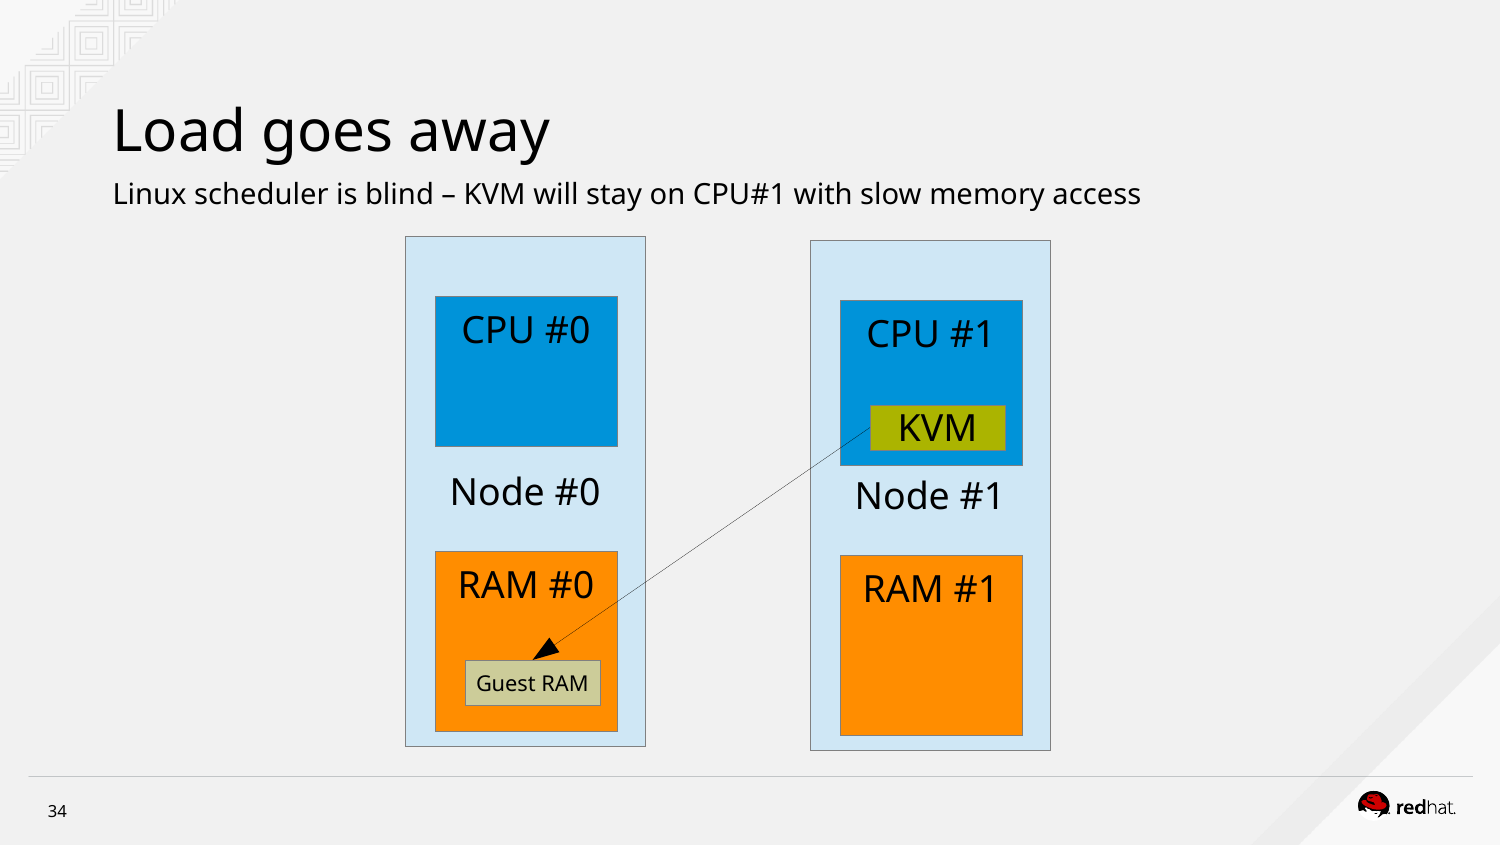

# Load goes away
Linux scheduler is blind – KVM will stay on CPU#1 with slow memory access
Node #0
Node #1
CPU #0
CPU #1
KVM
RAM #0
RAM #1
Guest RAM
34